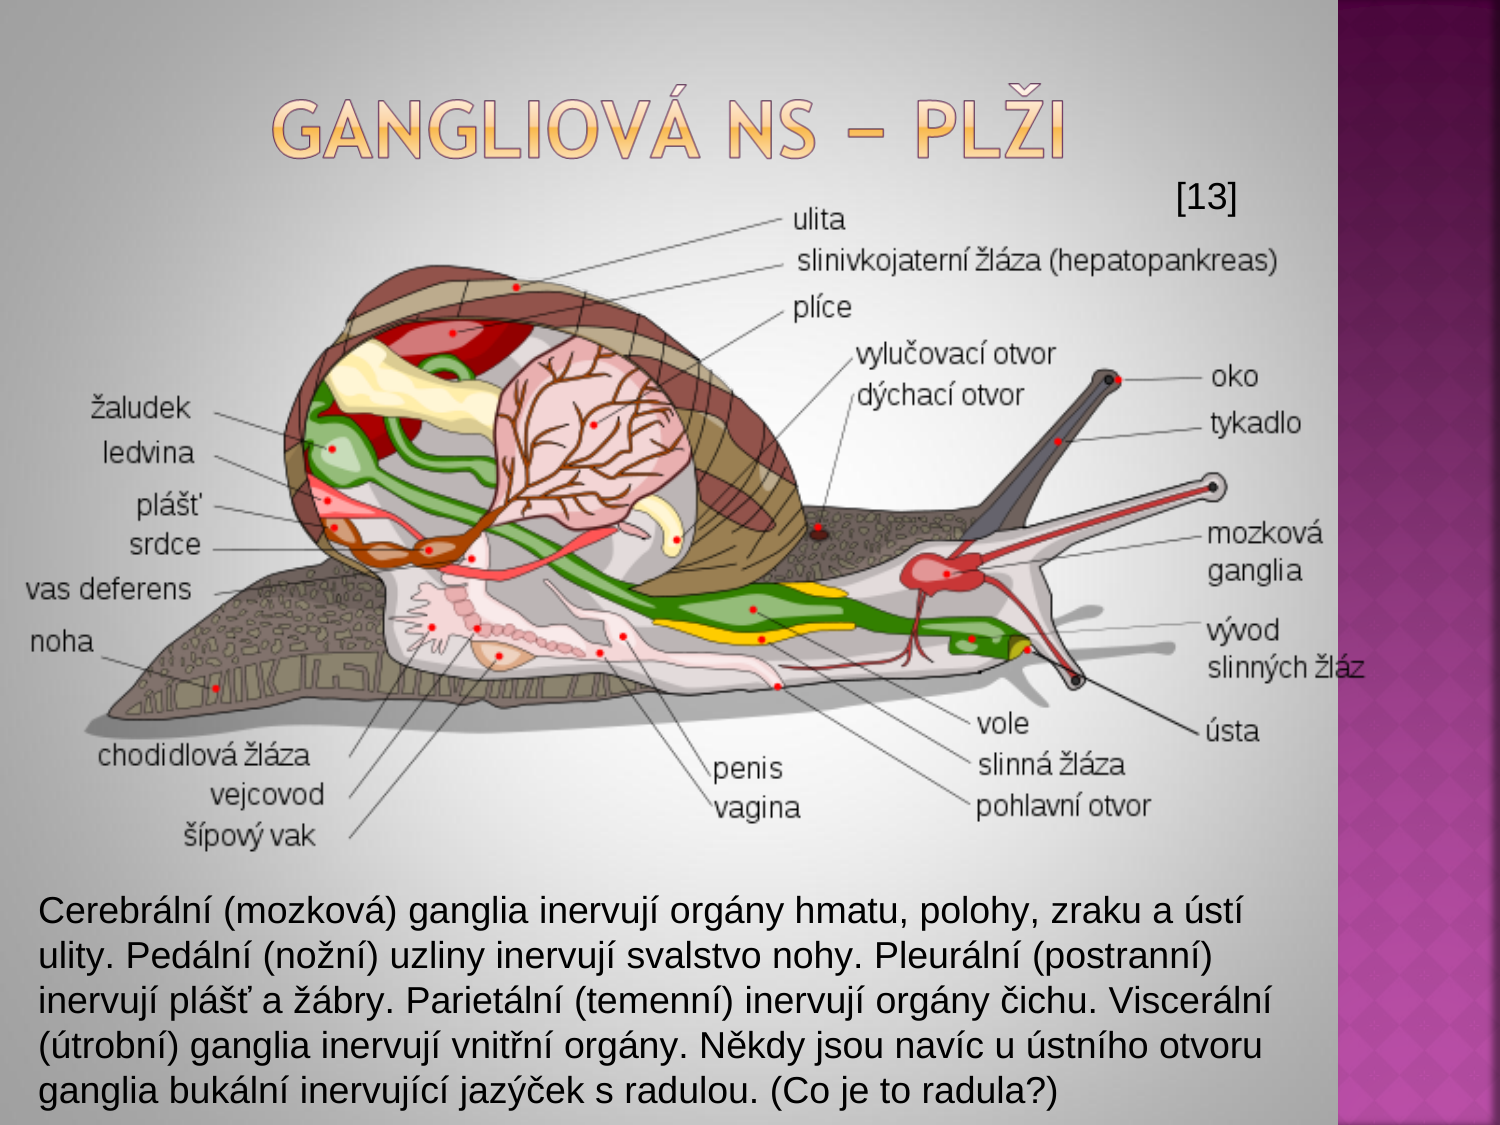

[13]
Cerebrální (mozková) ganglia inervují orgány hmatu, polohy, zraku a ústí ulity. Pedální (nožní) uzliny inervují svalstvo nohy. Pleurální (postranní) inervují plášť a žábry. Parietální (temenní) inervují orgány čichu. Viscerální (útrobní) ganglia inervují vnitřní orgány. Někdy jsou navíc u ústního otvoru ganglia bukální inervující jazýček s radulou. (Co je to radula?)